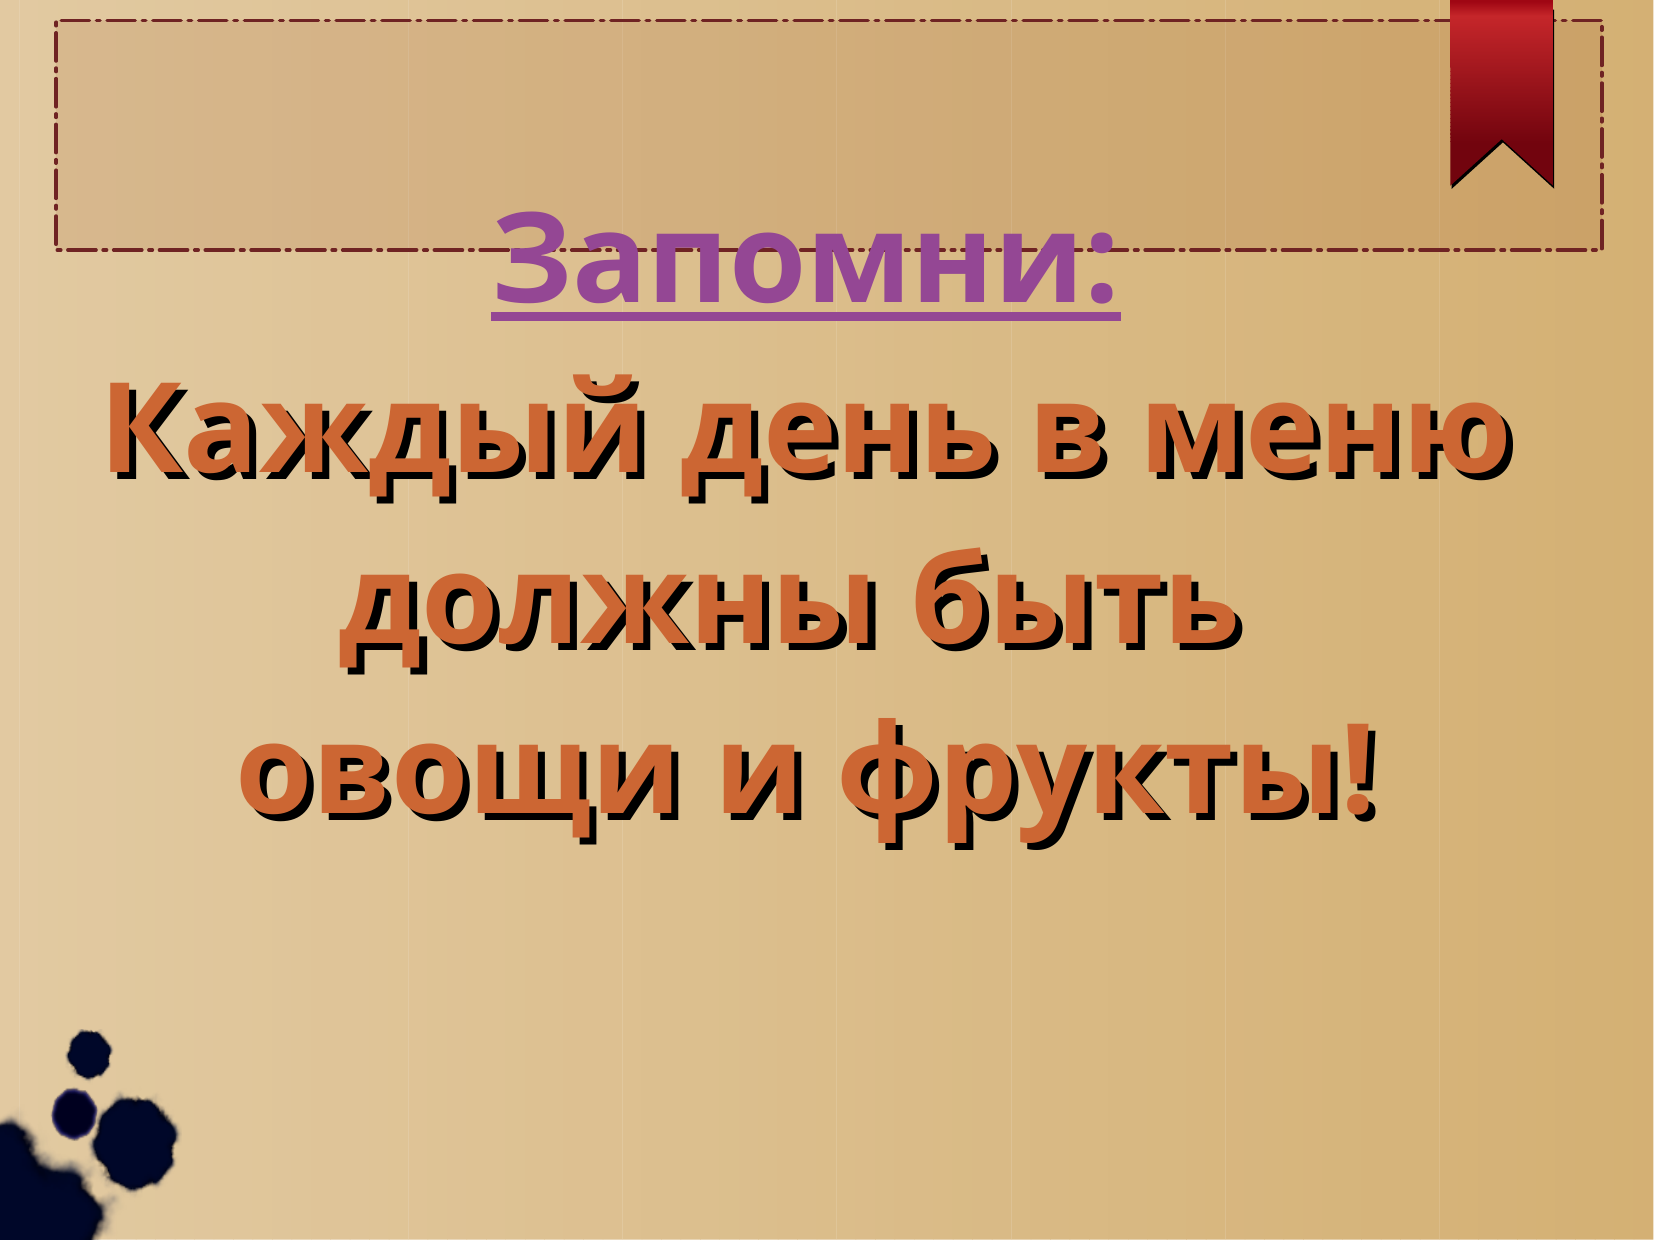

# Запомни:
Каждый день в меню должны быть
овощи и фрукты!